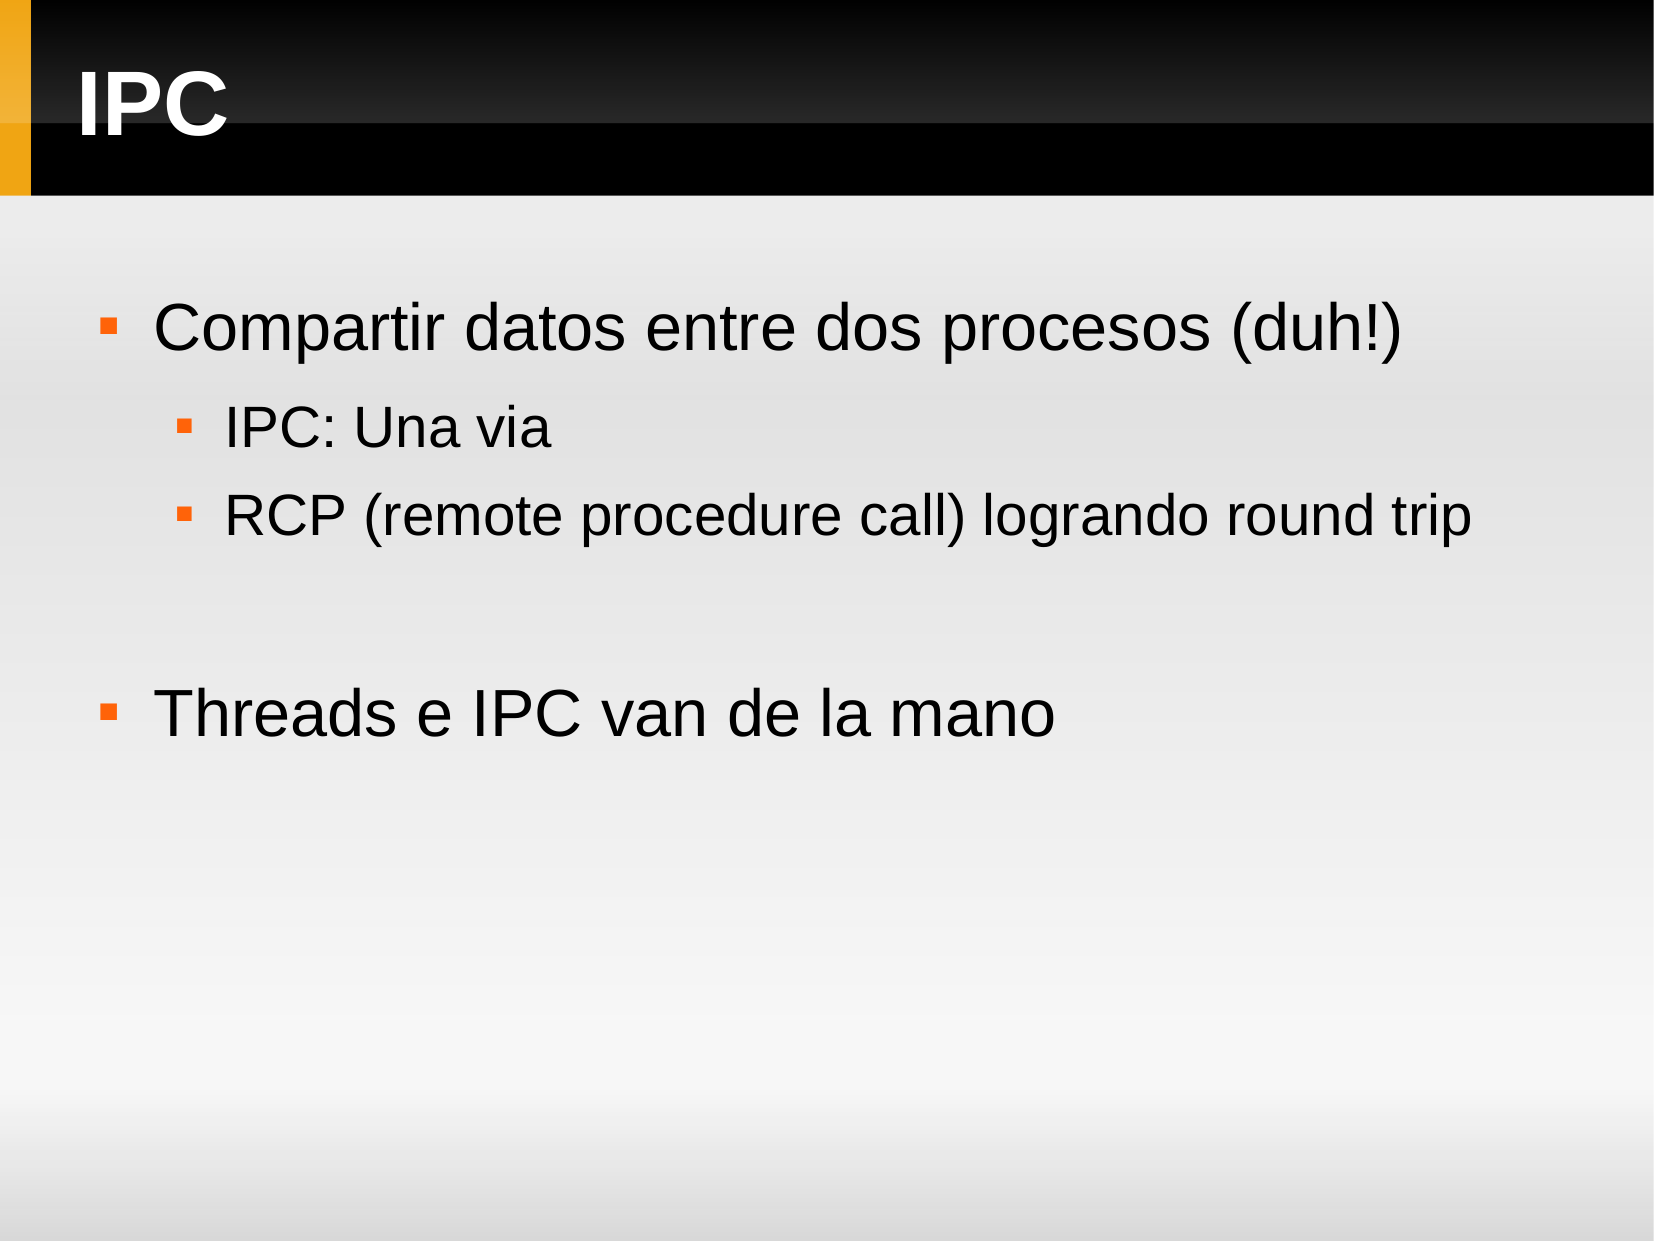

# IPC
Compartir datos entre dos procesos (duh!)
IPC: Una via
RCP (remote procedure call) logrando round trip
Threads e IPC van de la mano